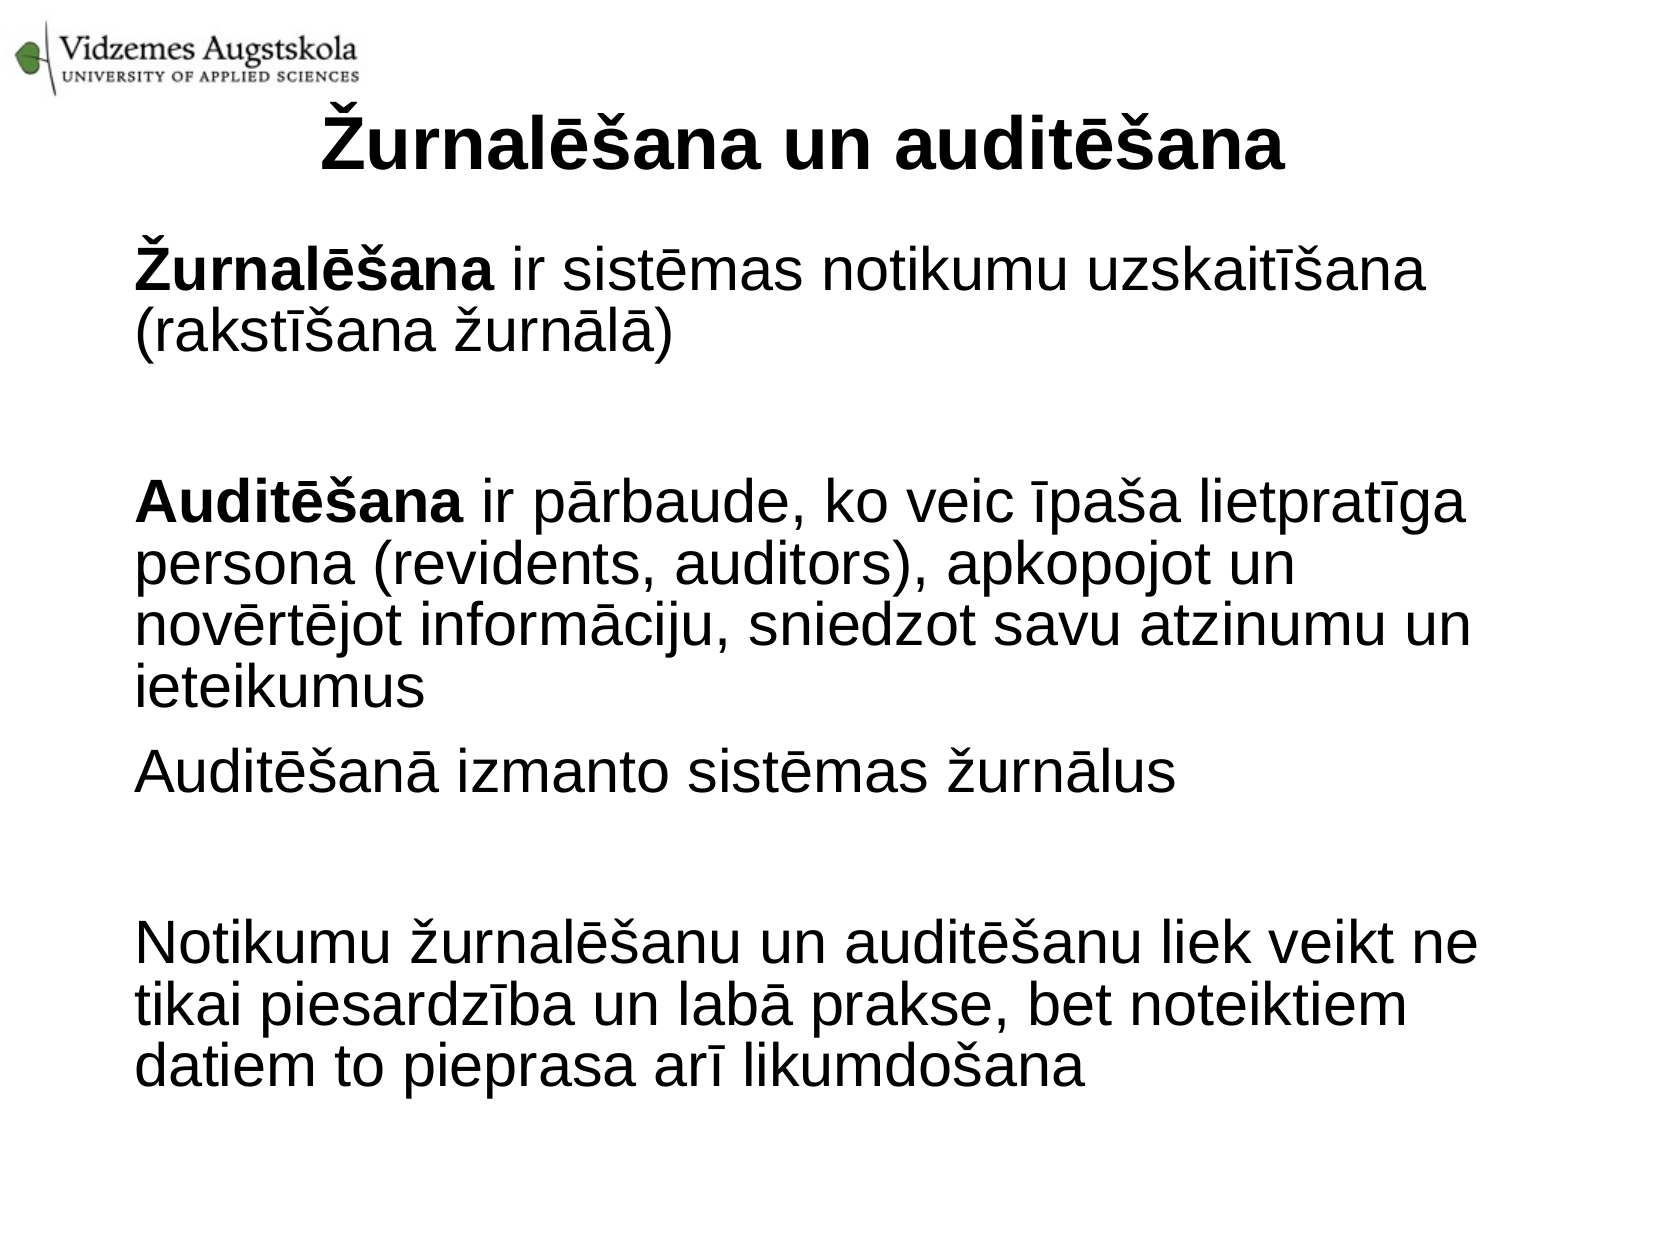

# Žurnalēšana un auditēšana
Žurnalēšana ir sistēmas notikumu uzskaitīšana (rakstīšana žurnālā)
Auditēšana ir pārbaude, ko veic īpaša lietpratīga persona (revidents, auditors), apkopojot un novērtējot informāciju, sniedzot savu atzinumu un ieteikumus
Auditēšanā izmanto sistēmas žurnālus
Notikumu žurnalēšanu un auditēšanu liek veikt ne tikai piesardzība un labā prakse, bet noteiktiem datiem to pieprasa arī likumdošana